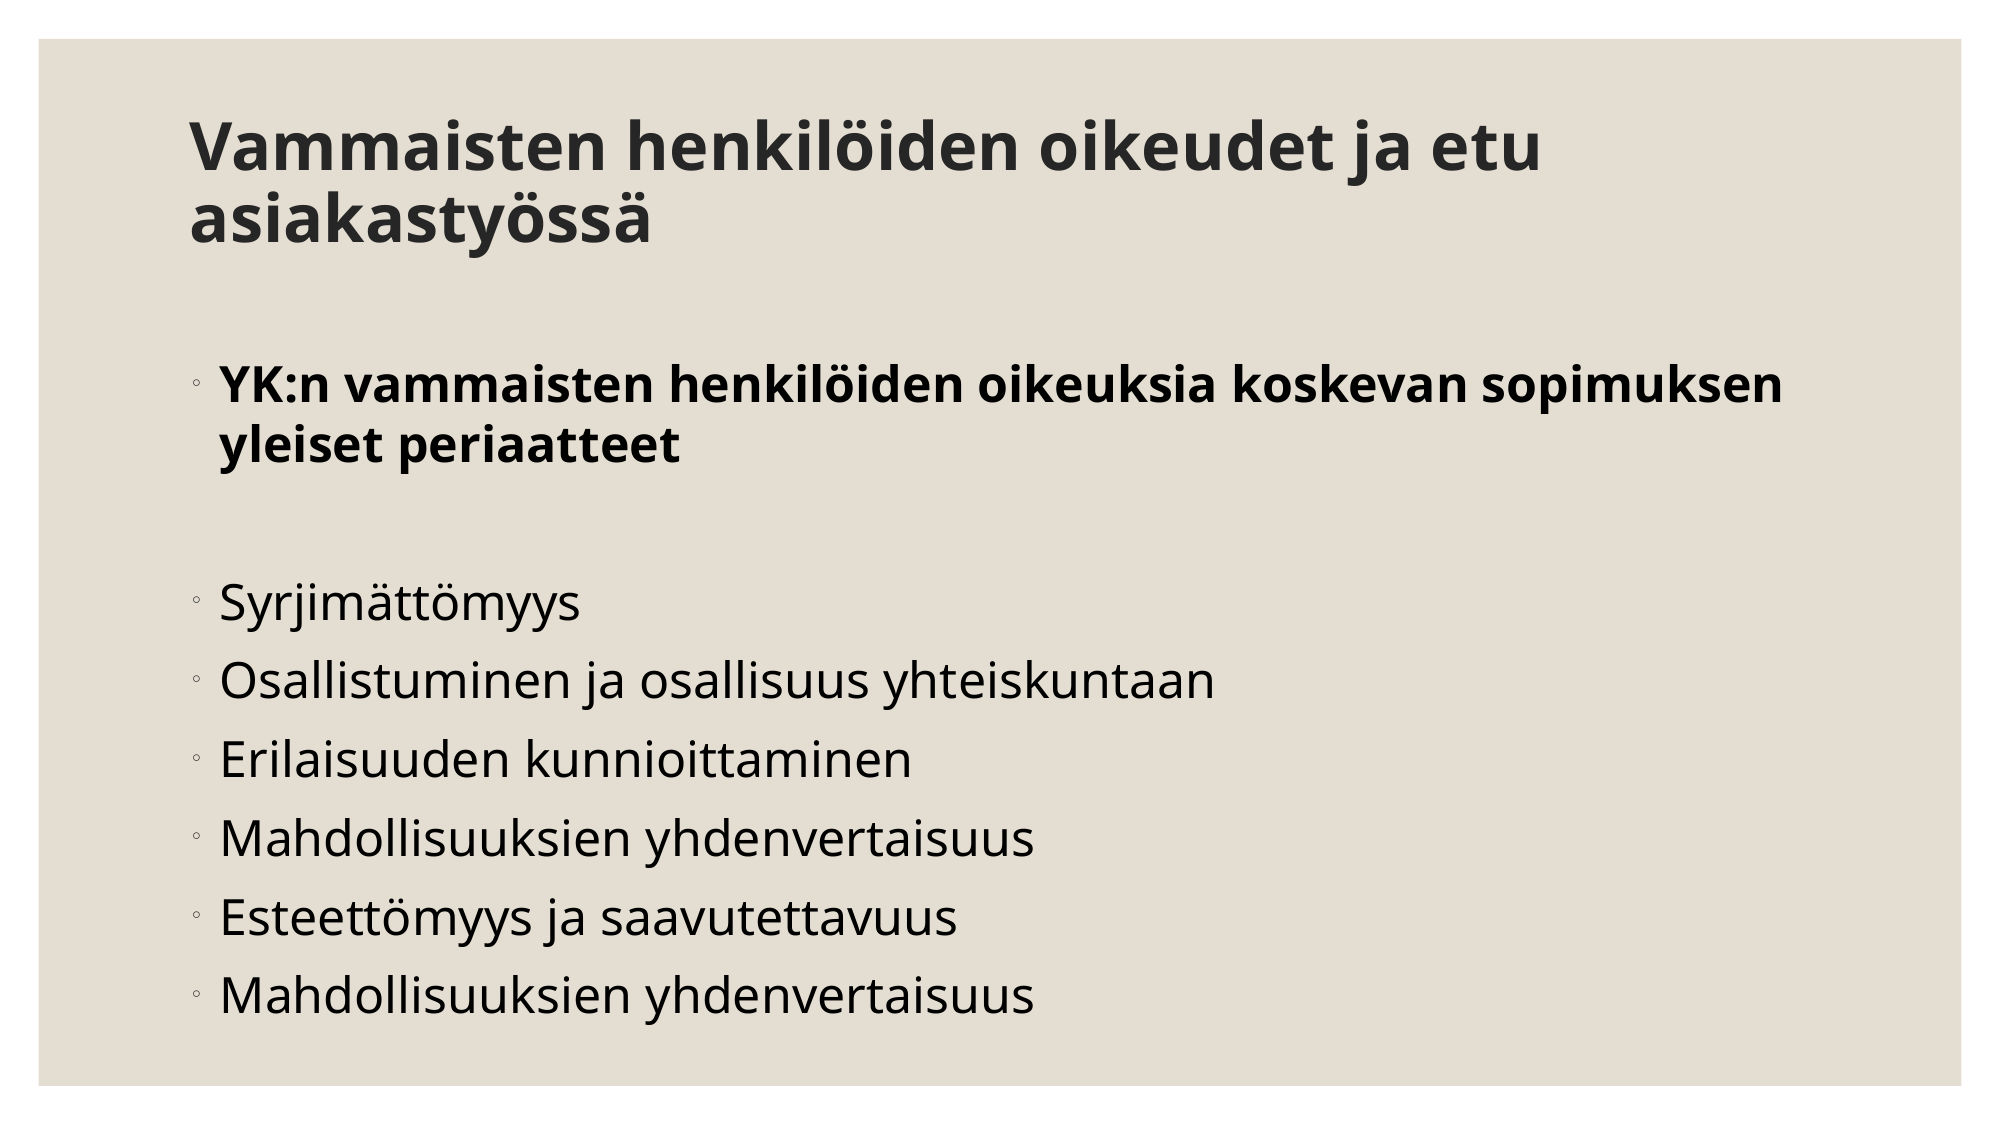

# Vammaisten henkilöiden oikeudet ja etu asiakastyössä
YK:n vammaisten henkilöiden oikeuksia koskevan sopimuksen yleiset periaatteet
Syrjimättömyys
Osallistuminen ja osallisuus yhteiskuntaan
Erilaisuuden kunnioittaminen
Mahdollisuuksien yhdenvertaisuus
Esteettömyys ja saavutettavuus
Mahdollisuuksien yhdenvertaisuus